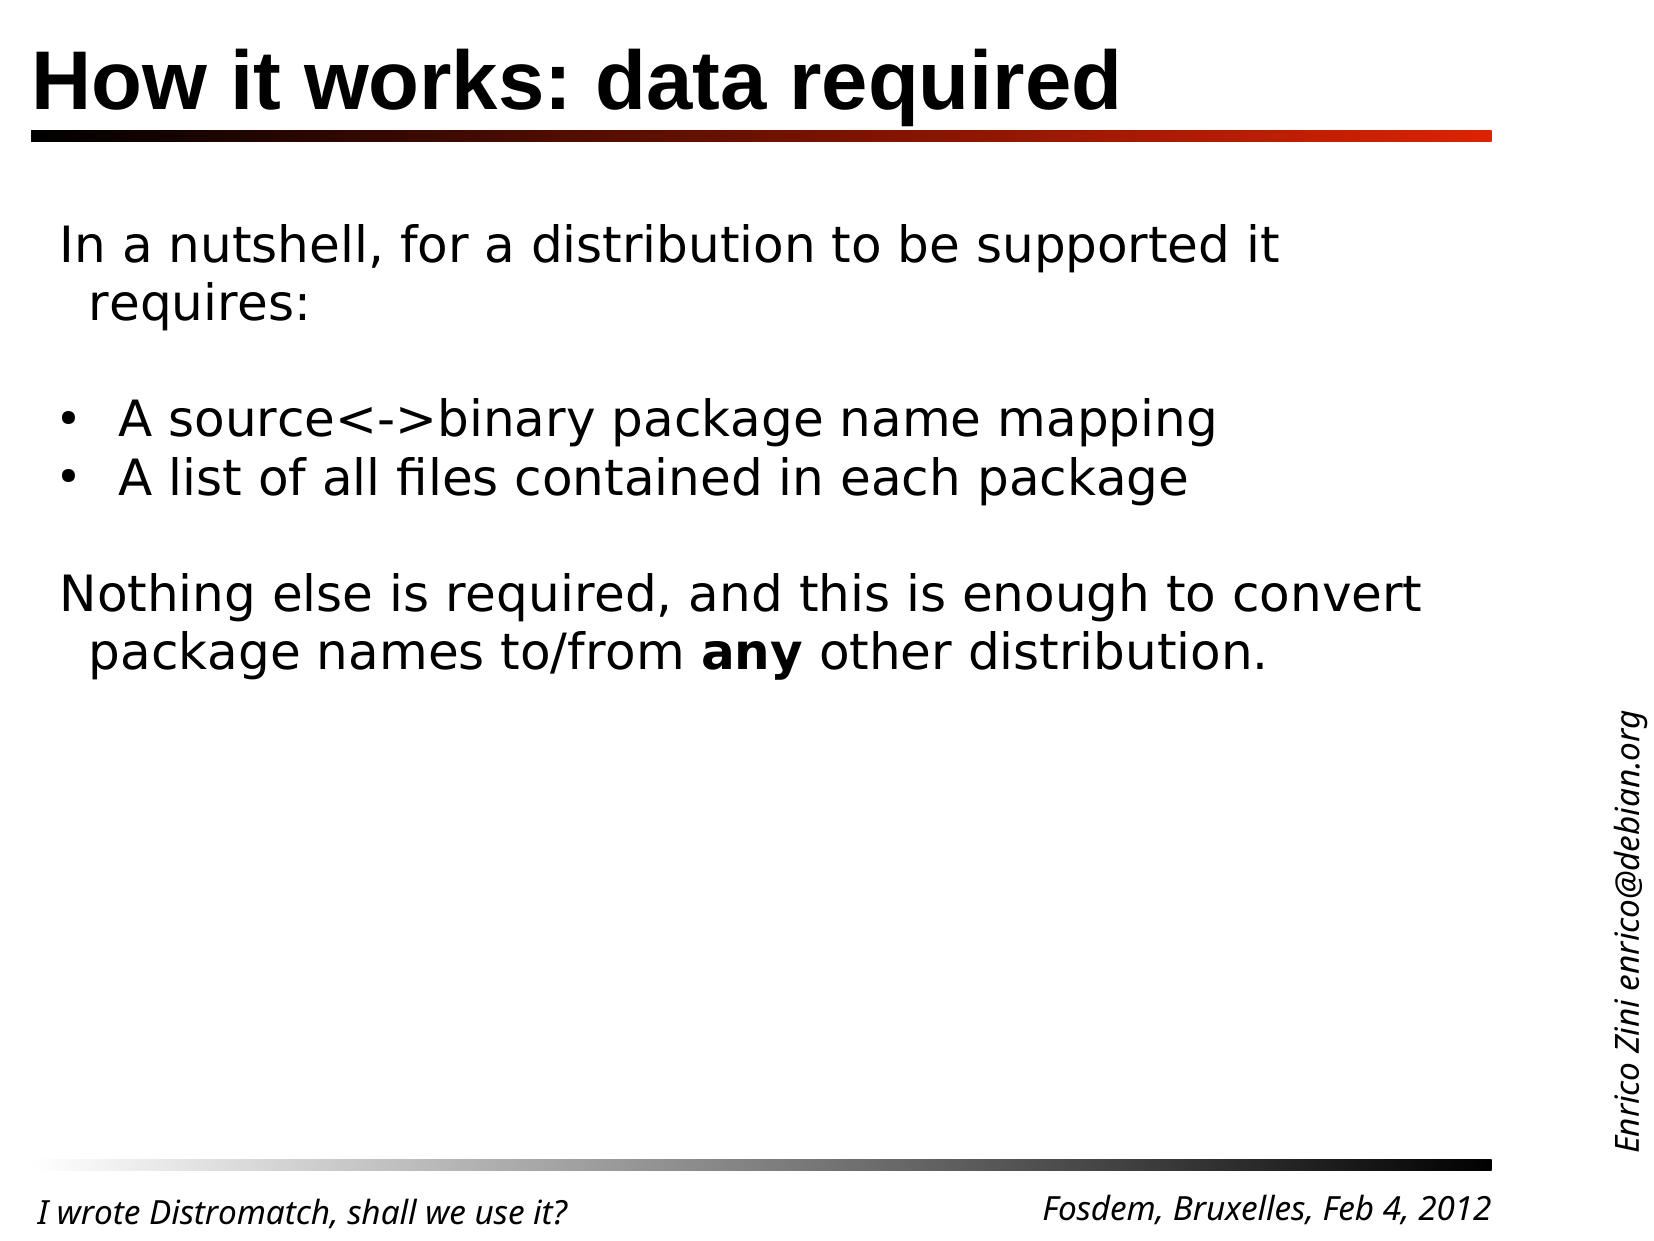

How it works: data required
In a nutshell, for a distribution to be supported it requires:
A source<->binary package name mapping
A list of all files contained in each package
Nothing else is required, and this is enough to convert package names to/from any other distribution.